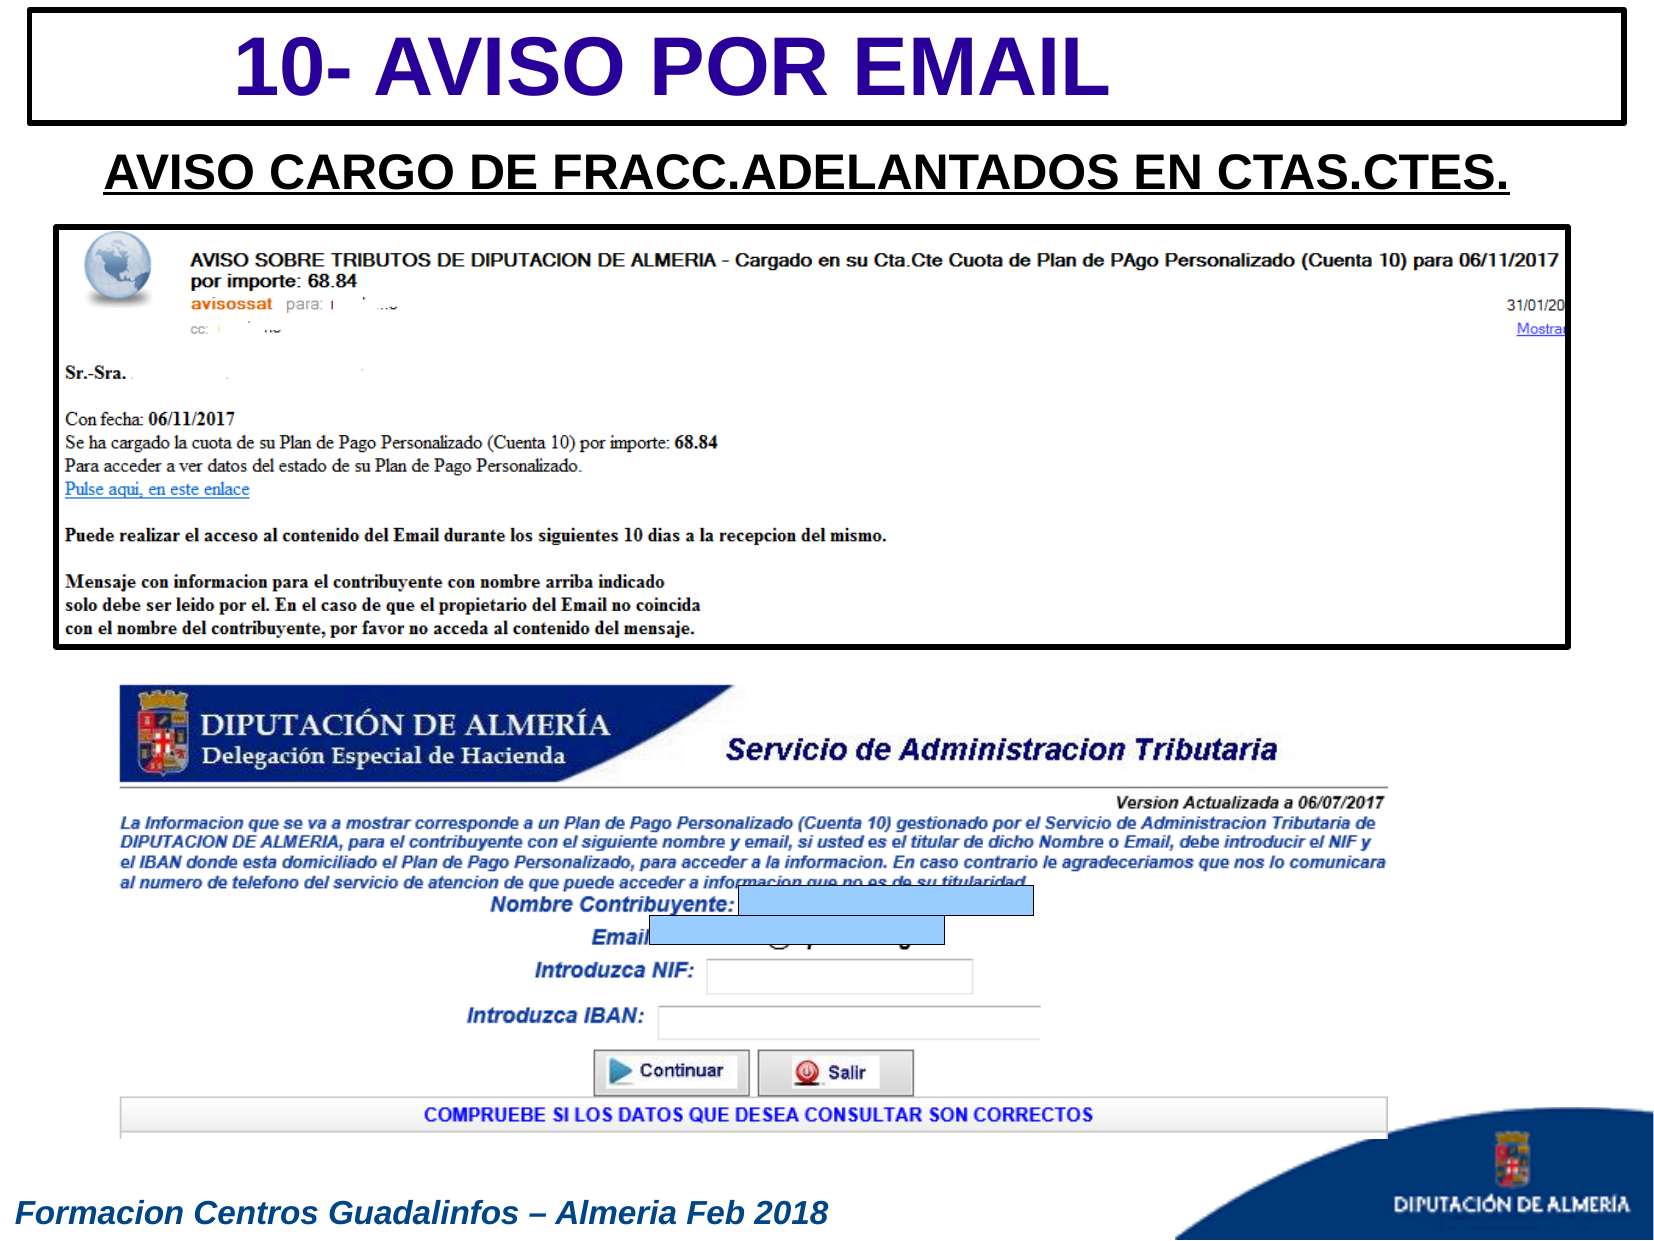

10- AVISO POR EMAIL
AVISO CARGO DE FRACC.ADELANTADOS EN CTAS.CTES.
Formacion Centros Guadalinfos – Almeria Feb 2018